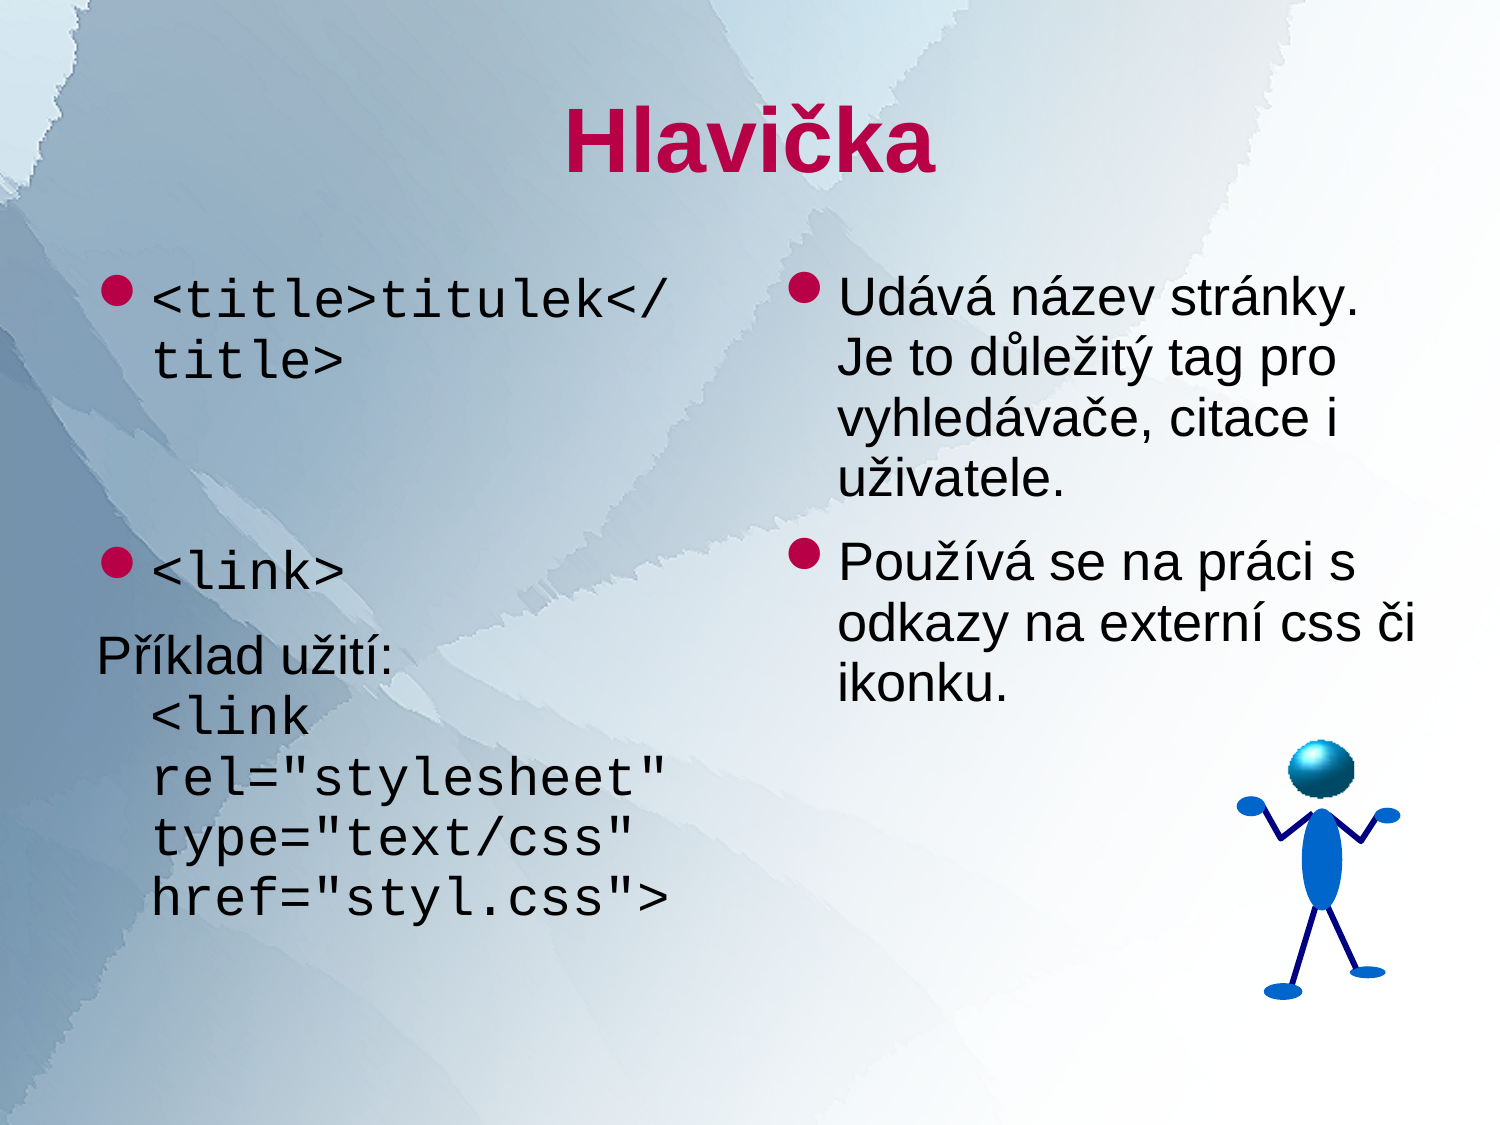

Hlavička
Udává název stránky. Je to důležitý tag pro vyhledávače, citace i uživatele.
Používá se na práci s odkazy na externí css či ikonku.
<title>titulek</title>
<link>
Příklad užití:
<link rel="stylesheet" type="text/css" href="styl.css">